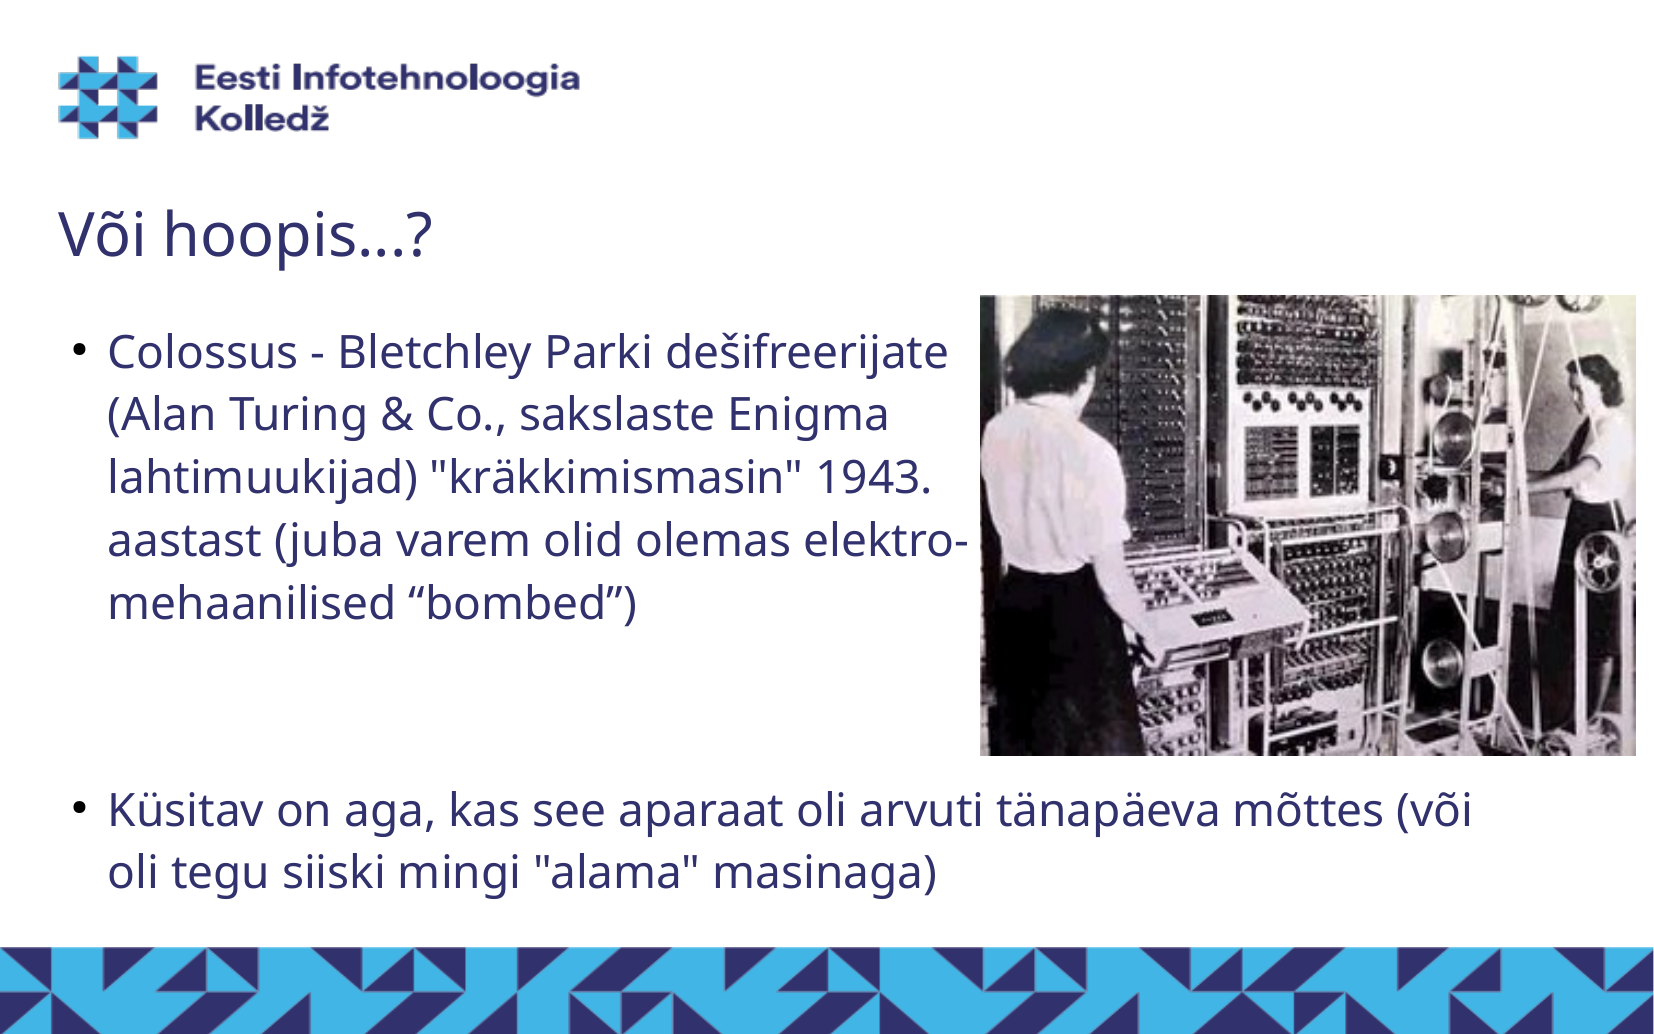

# Või hoopis...?
Colossus - Bletchley Parki dešifreerijate
(Alan Turing & Co., sakslaste Enigma
lahtimuukijad) "kräkkimismasin" 1943.
aastast (juba varem olid olemas elektro-
mehaanilised “bombed”)
Küsitav on aga, kas see aparaat oli arvuti tänapäeva mõttes (või oli tegu siiski mingi "alama" masinaga)